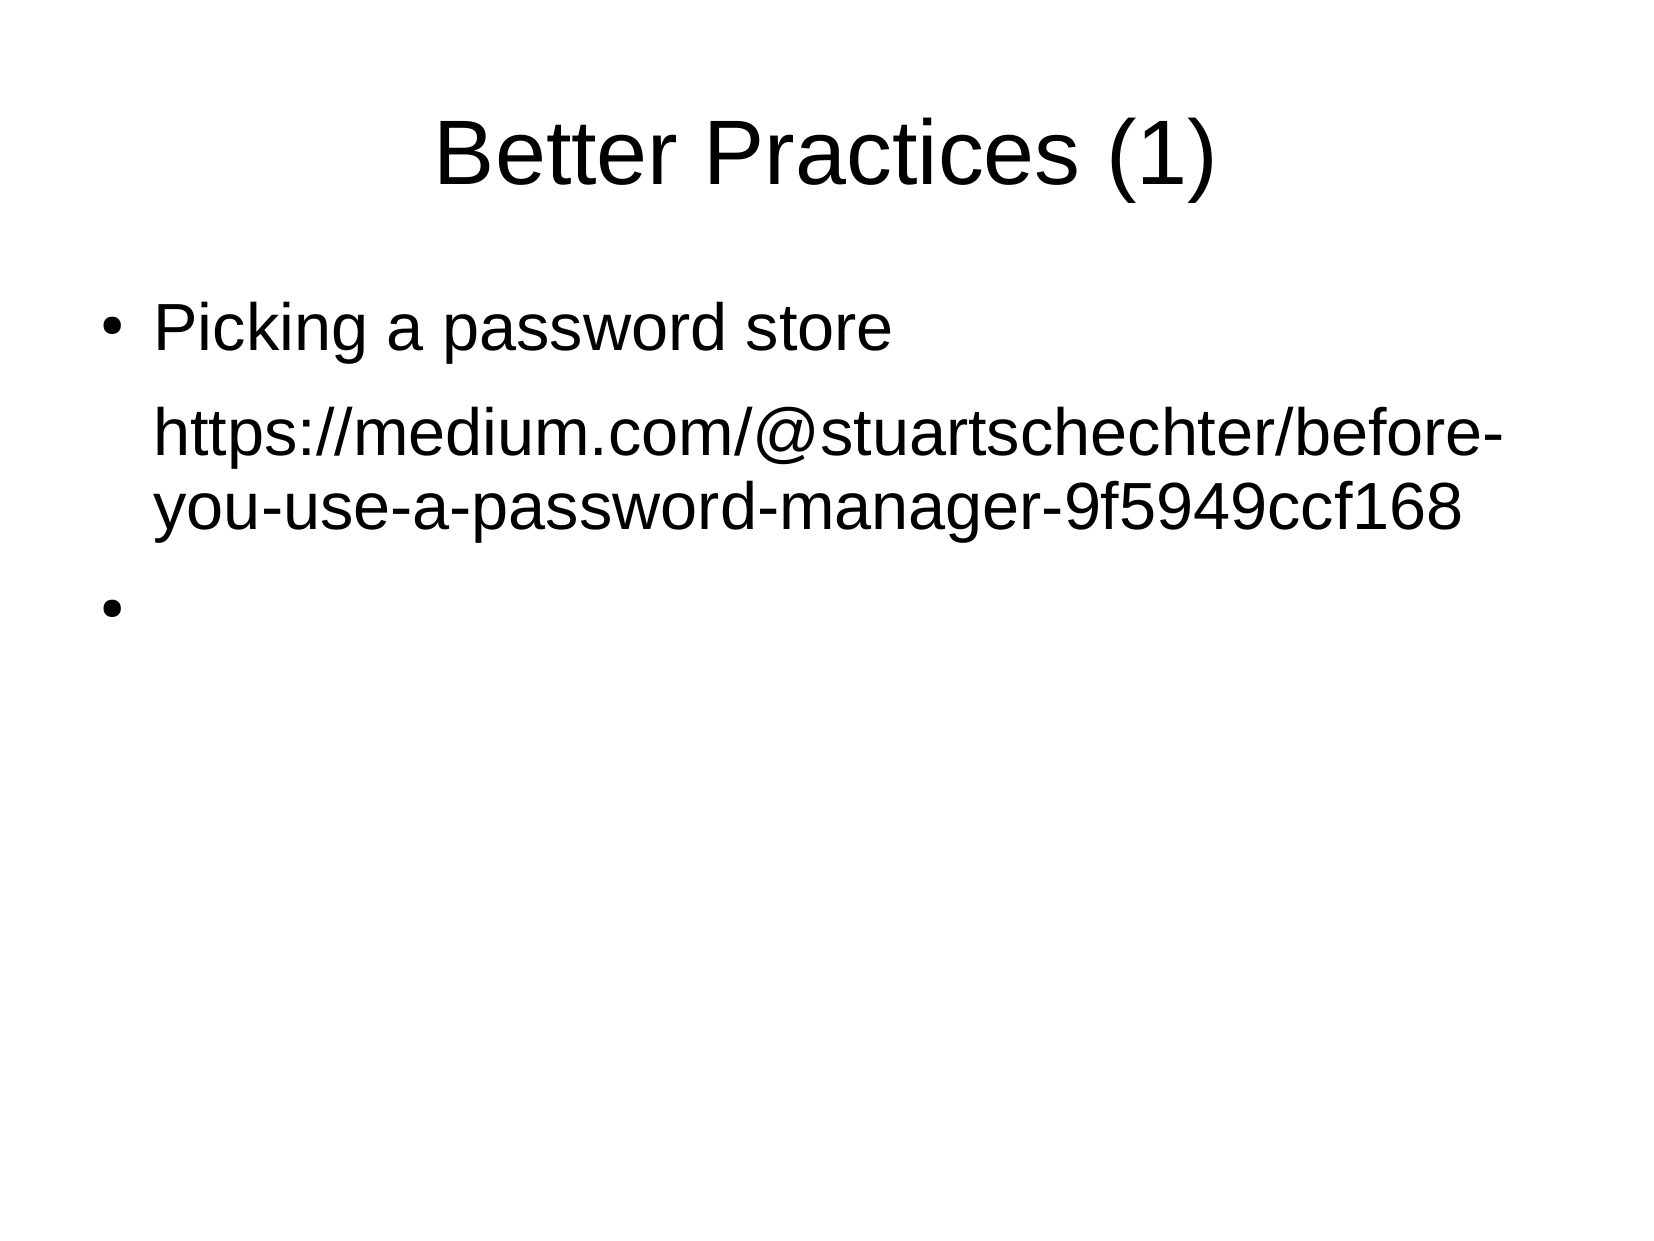

# Better Practices (1)
Picking a password store
https://medium.com/@stuartschechter/before-you-use-a-password-manager-9f5949ccf168